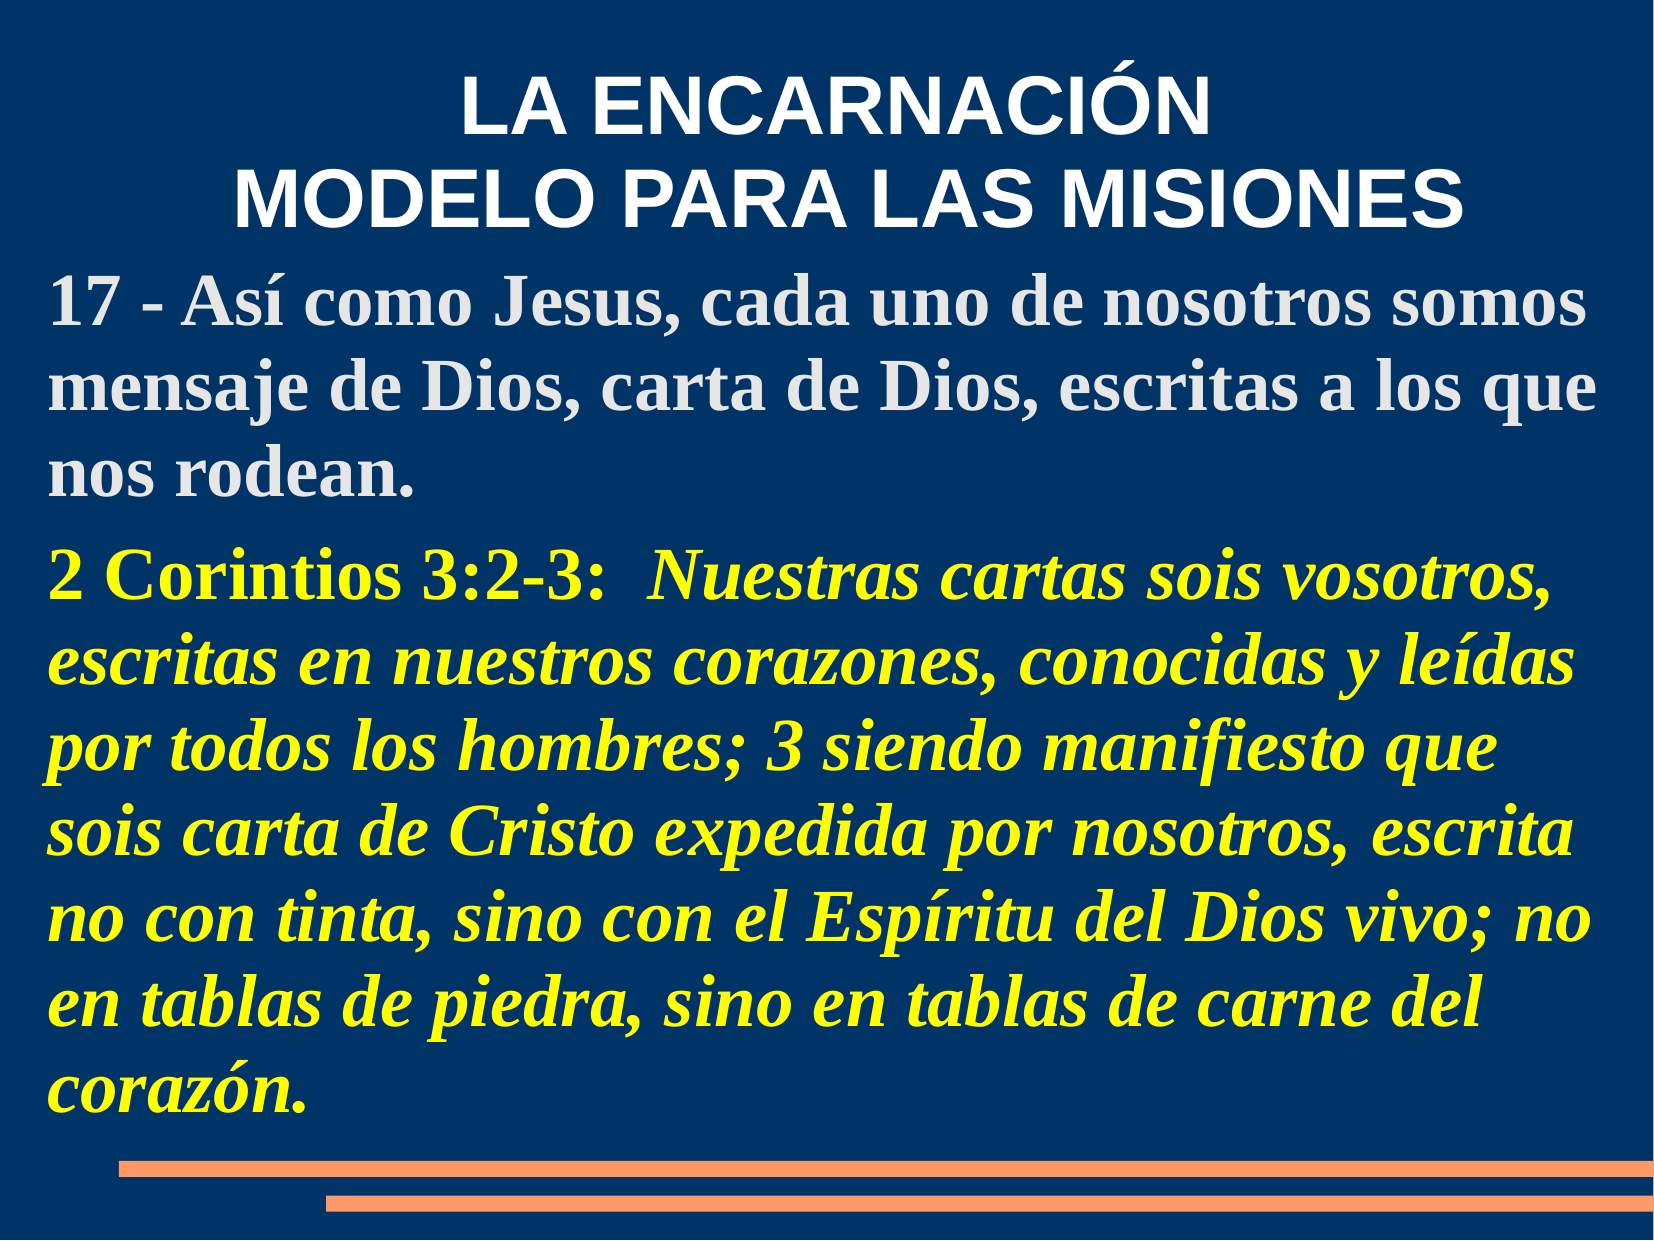

# LA ENCARNACIÓN MODELO PARA LAS MISIONES
17 - Así como Jesus, cada uno de nosotros somos mensaje de Dios, carta de Dios, escritas a los que nos rodean.
2 Corintios 3:2-3: Nuestras cartas sois vosotros, escritas en nuestros corazones, conocidas y leídas por todos los hombres; 3 siendo manifiesto que sois carta de Cristo expedida por nosotros, escrita no con tinta, sino con el Espíritu del Dios vivo; no en tablas de piedra, sino en tablas de carne del corazón.